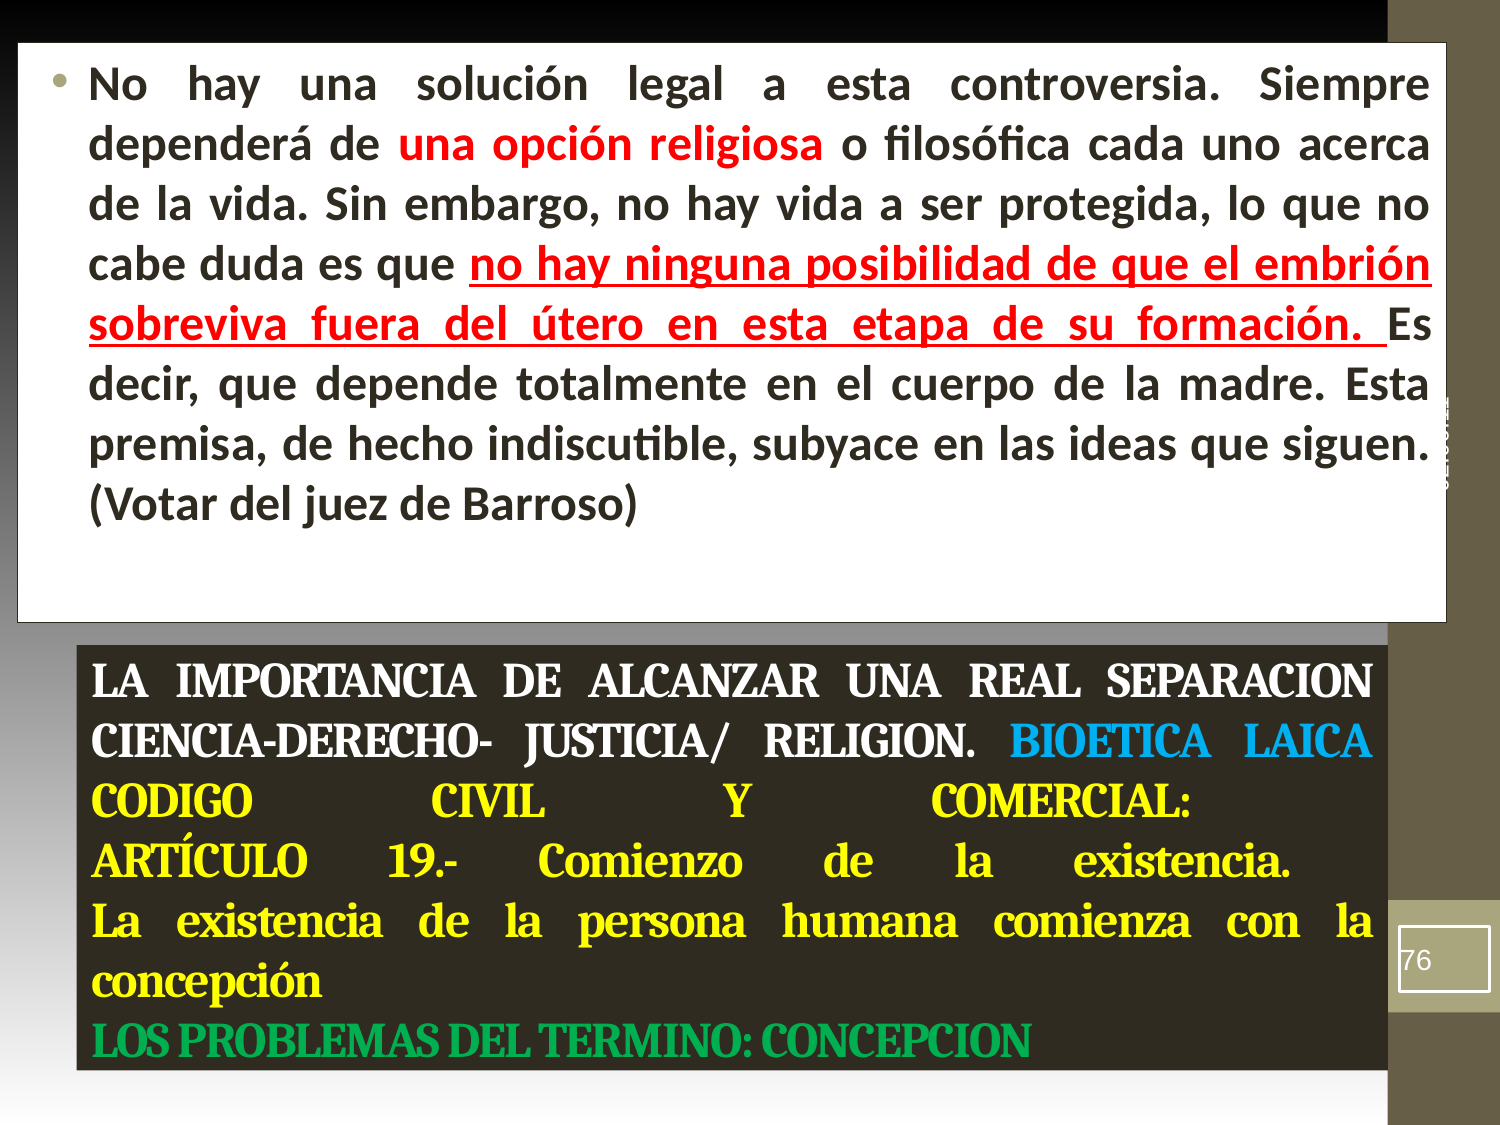

No hay una solución legal a esta controversia. Siempre dependerá de una opción religiosa o filosófica cada uno acerca de la vida. Sin embargo, no hay vida a ser protegida, lo que no cabe duda es que no hay ninguna posibilidad de que el embrión sobreviva fuera del útero en esta etapa de su formación. Es decir, que depende totalmente en el cuerpo de la madre. Esta premisa, de hecho indiscutible, subyace en las ideas que siguen. (Votar del juez de Barroso)
02:48:05
# LA IMPORTANCIA DE ALCANZAR UNA REAL SEPARACION CIENCIA-DERECHO- JUSTICIA/ RELIGION. BIOETICA LAICA CODIGO CIVIL Y COMERCIAL: ARTÍCULO 19.- Comienzo de la existencia. La existencia de la persona humana comienza con la concepción LOS PROBLEMAS DEL TERMINO: CONCEPCION